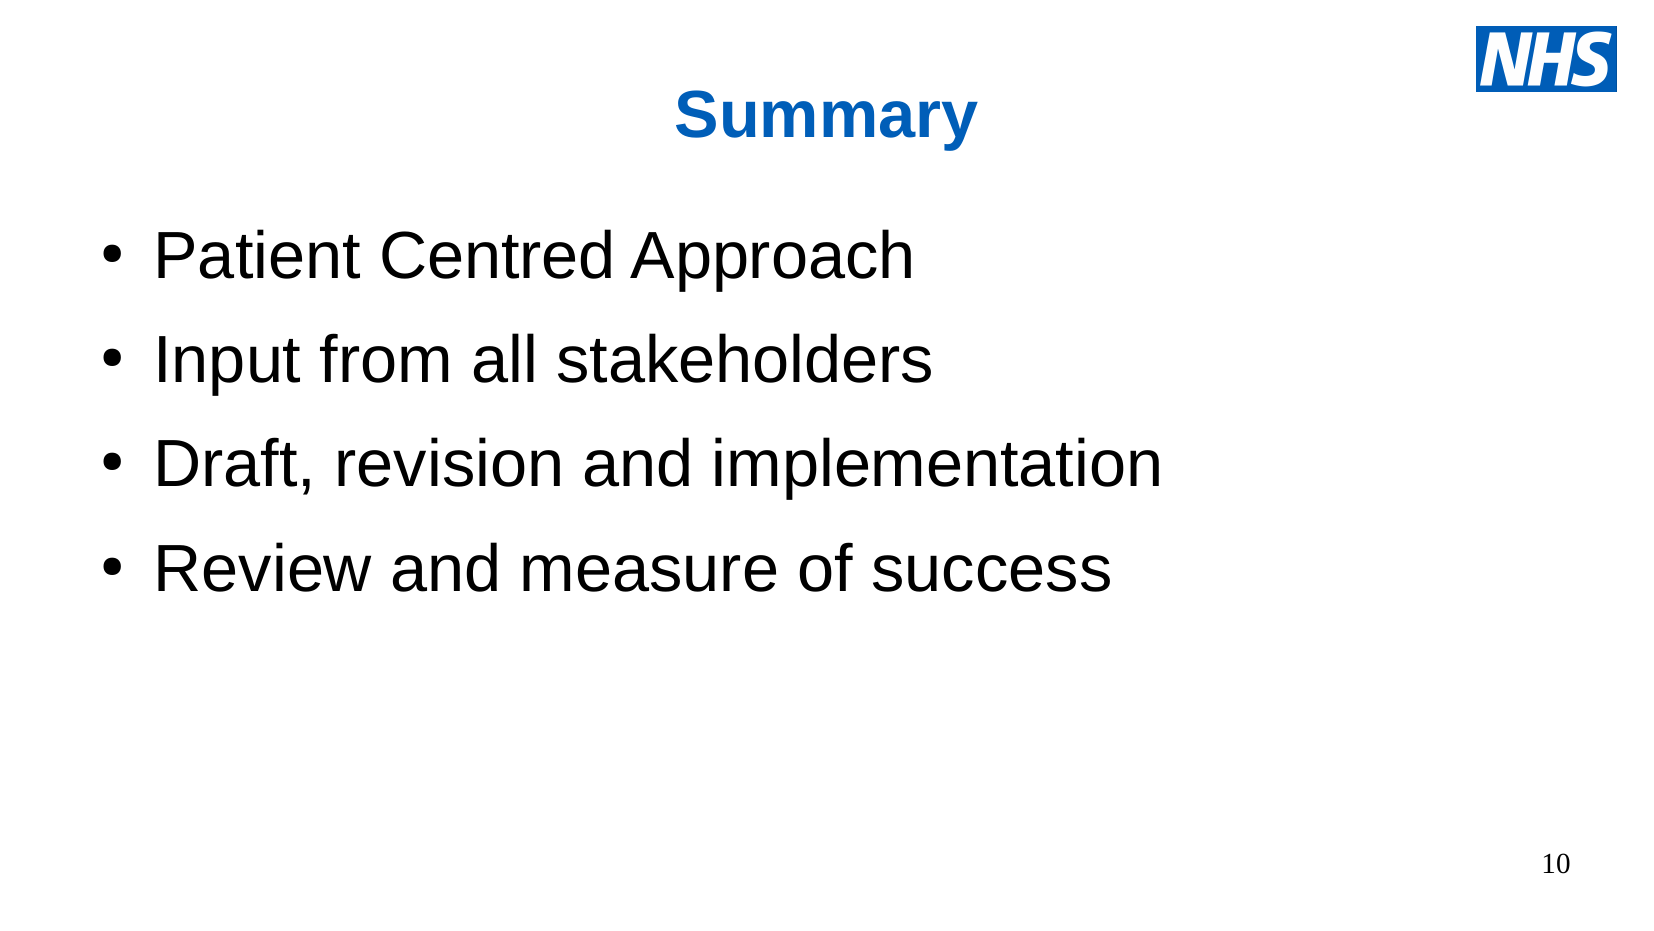

# Summary
Patient Centred Approach
Input from all stakeholders
Draft, revision and implementation
Review and measure of success
10